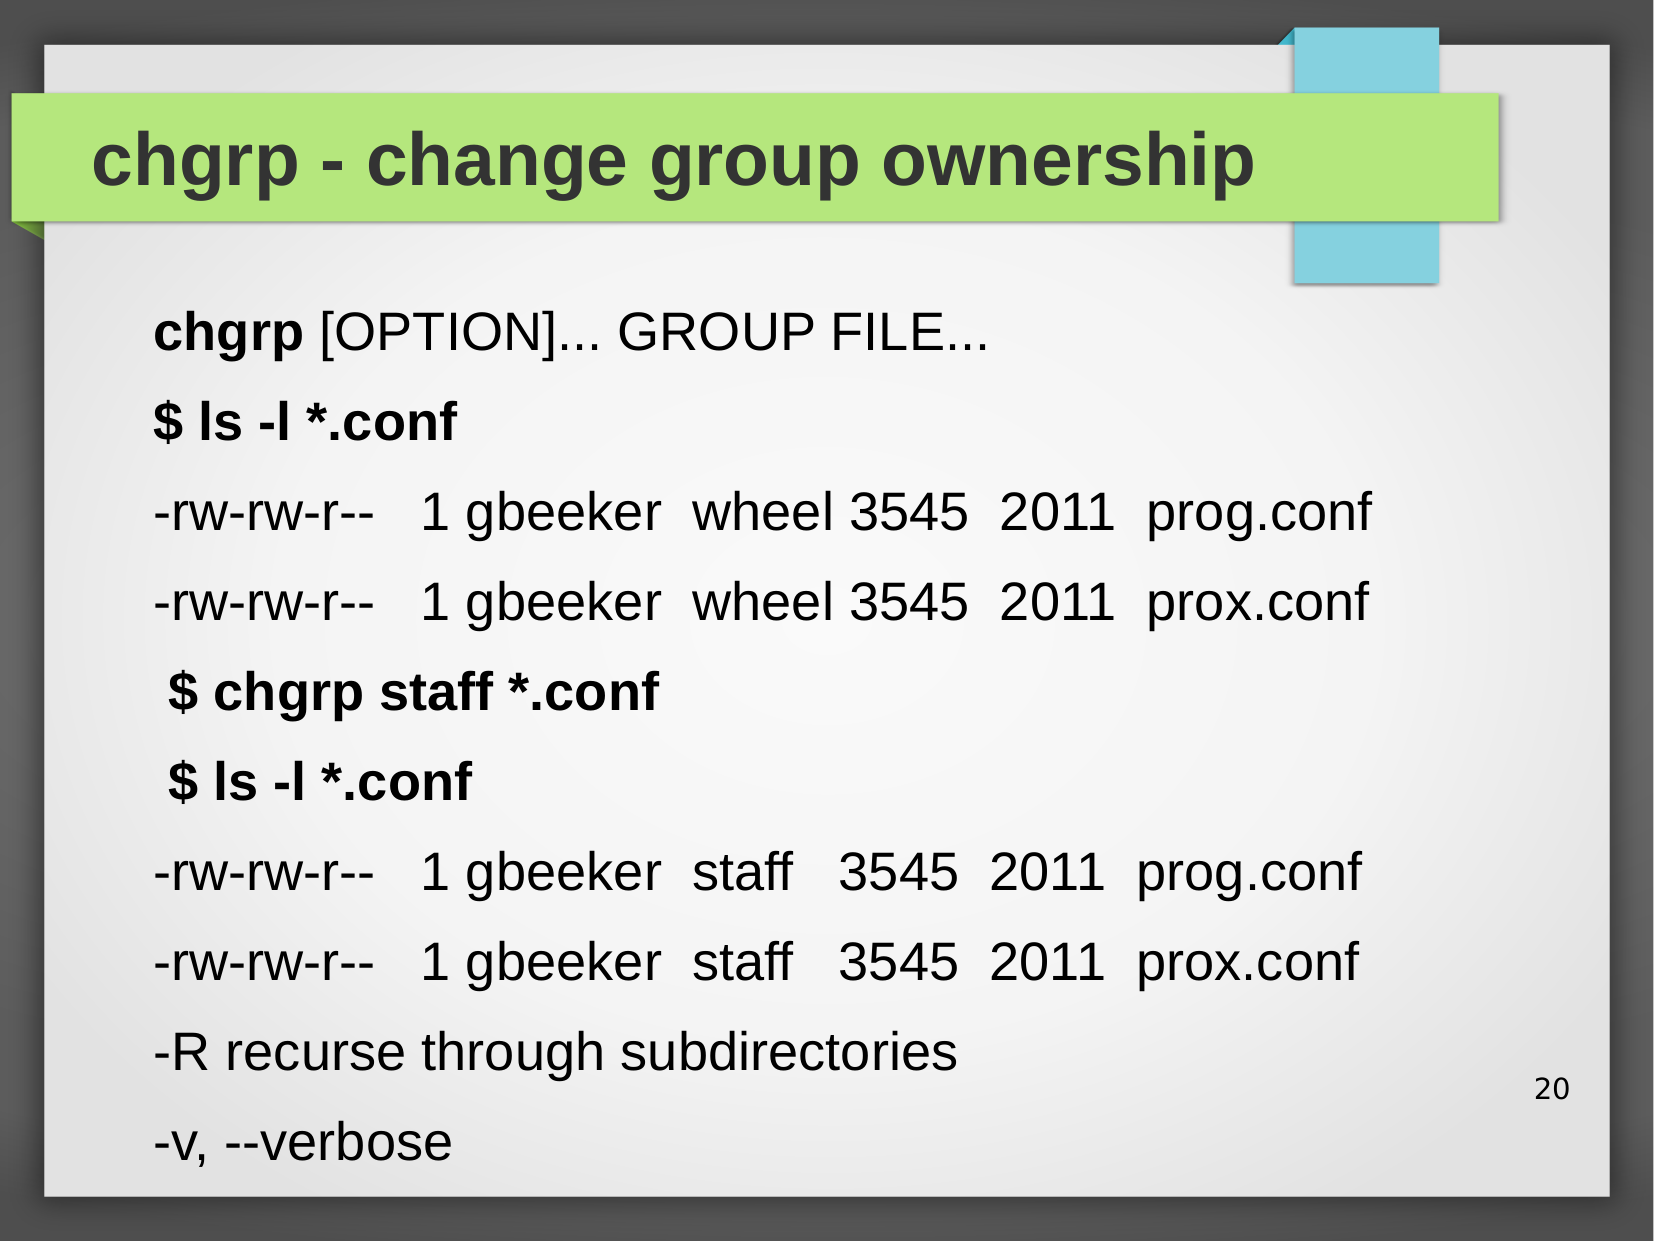

# chgrp - change group ownership
chgrp [OPTION]... GROUP FILE...
$ ls -l *.conf
-rw-rw-r-- 1 gbeeker wheel 3545 2011 prog.conf
-rw-rw-r-- 1 gbeeker wheel 3545 2011 prox.conf
 $ chgrp staff *.conf
 $ ls -l *.conf
-rw-rw-r-- 1 gbeeker staff 3545 2011 prog.conf
-rw-rw-r-- 1 gbeeker staff 3545 2011 prox.conf
-R recurse through subdirectories
-v, --verbose
20